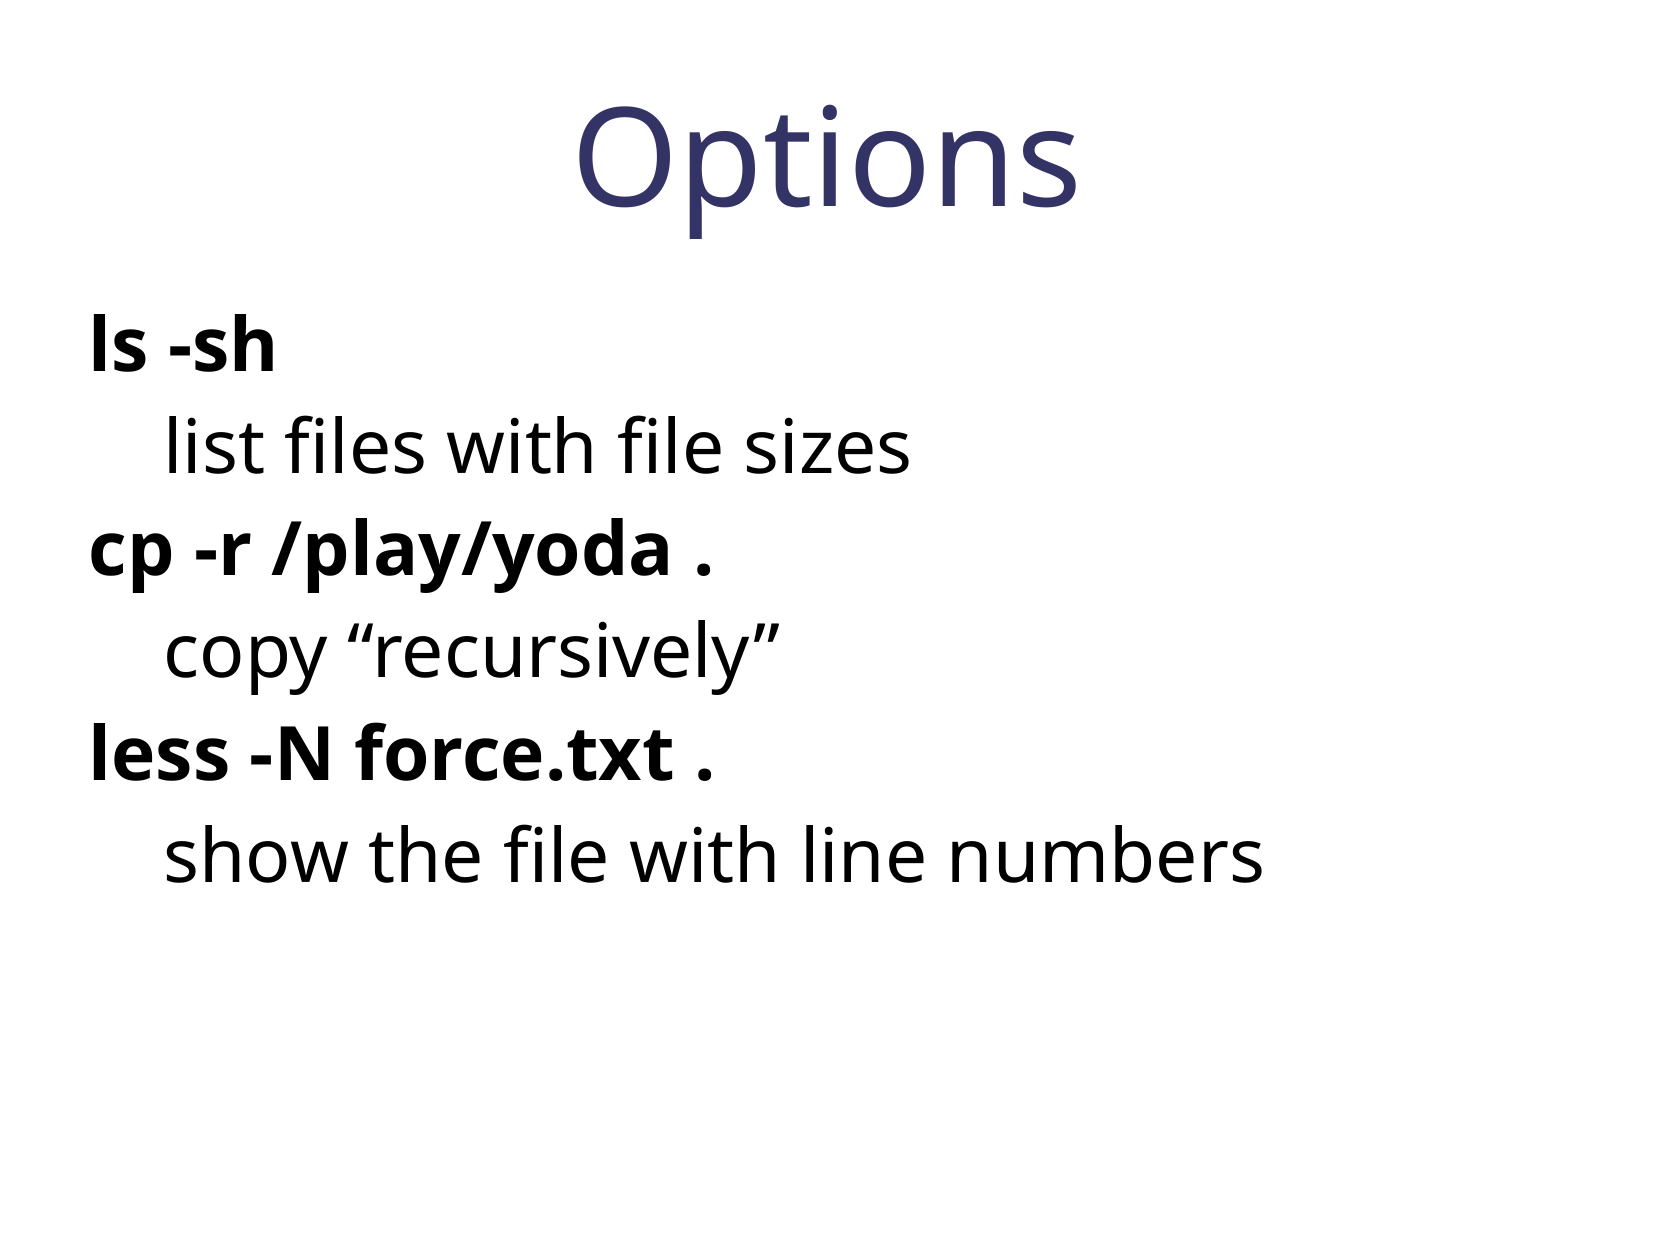

# Options
ls -sh
	list files with file sizes
cp -r /play/yoda .
	copy “recursively”
less -N force.txt .
	show the file with line numbers